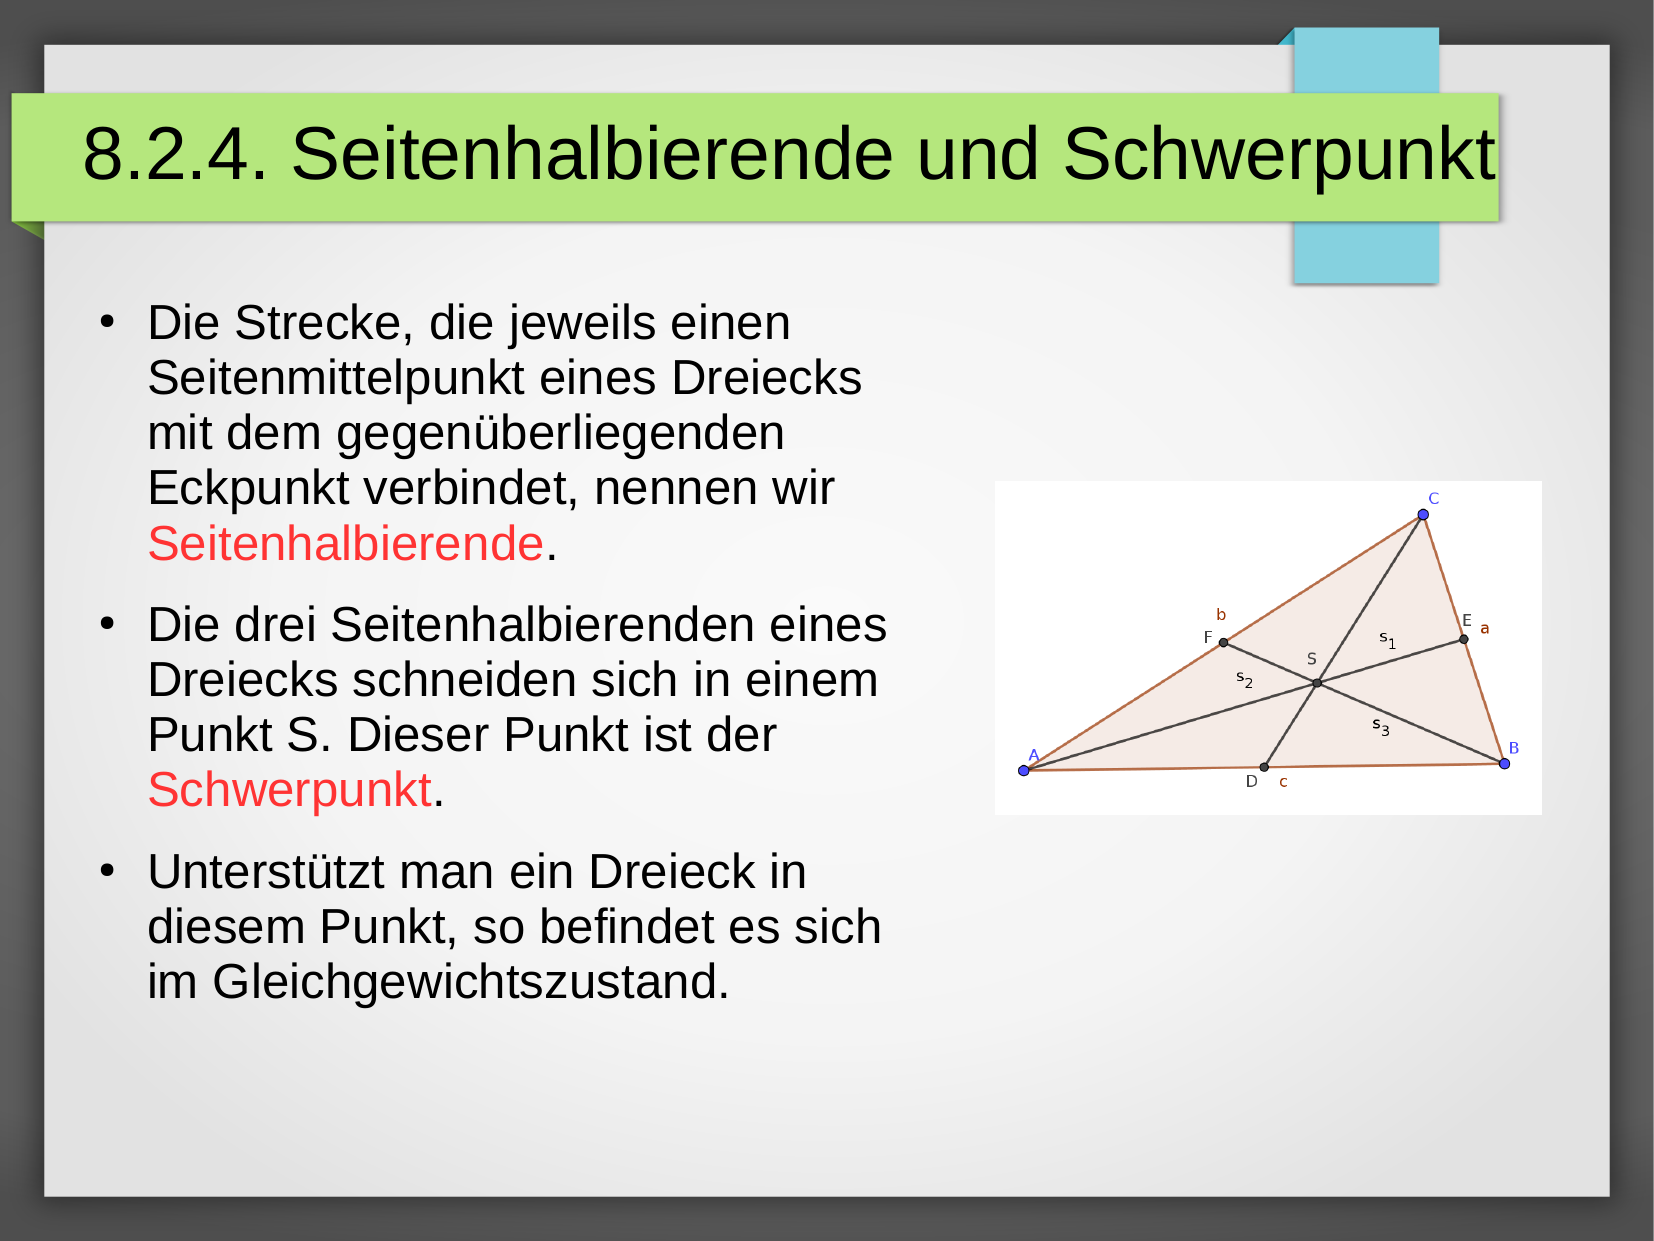

8.2.4. Seitenhalbierende und Schwerpunkt
# Die Strecke, die jeweils einen Seitenmittelpunkt eines Dreiecks mit dem gegenüberliegenden Eckpunkt verbindet, nennen wir Seitenhalbierende.
Die drei Seitenhalbierenden eines Dreiecks schneiden sich in einem Punkt S. Dieser Punkt ist der Schwerpunkt.
Unterstützt man ein Dreieck in diesem Punkt, so befindet es sich im Gleichgewichtszustand.